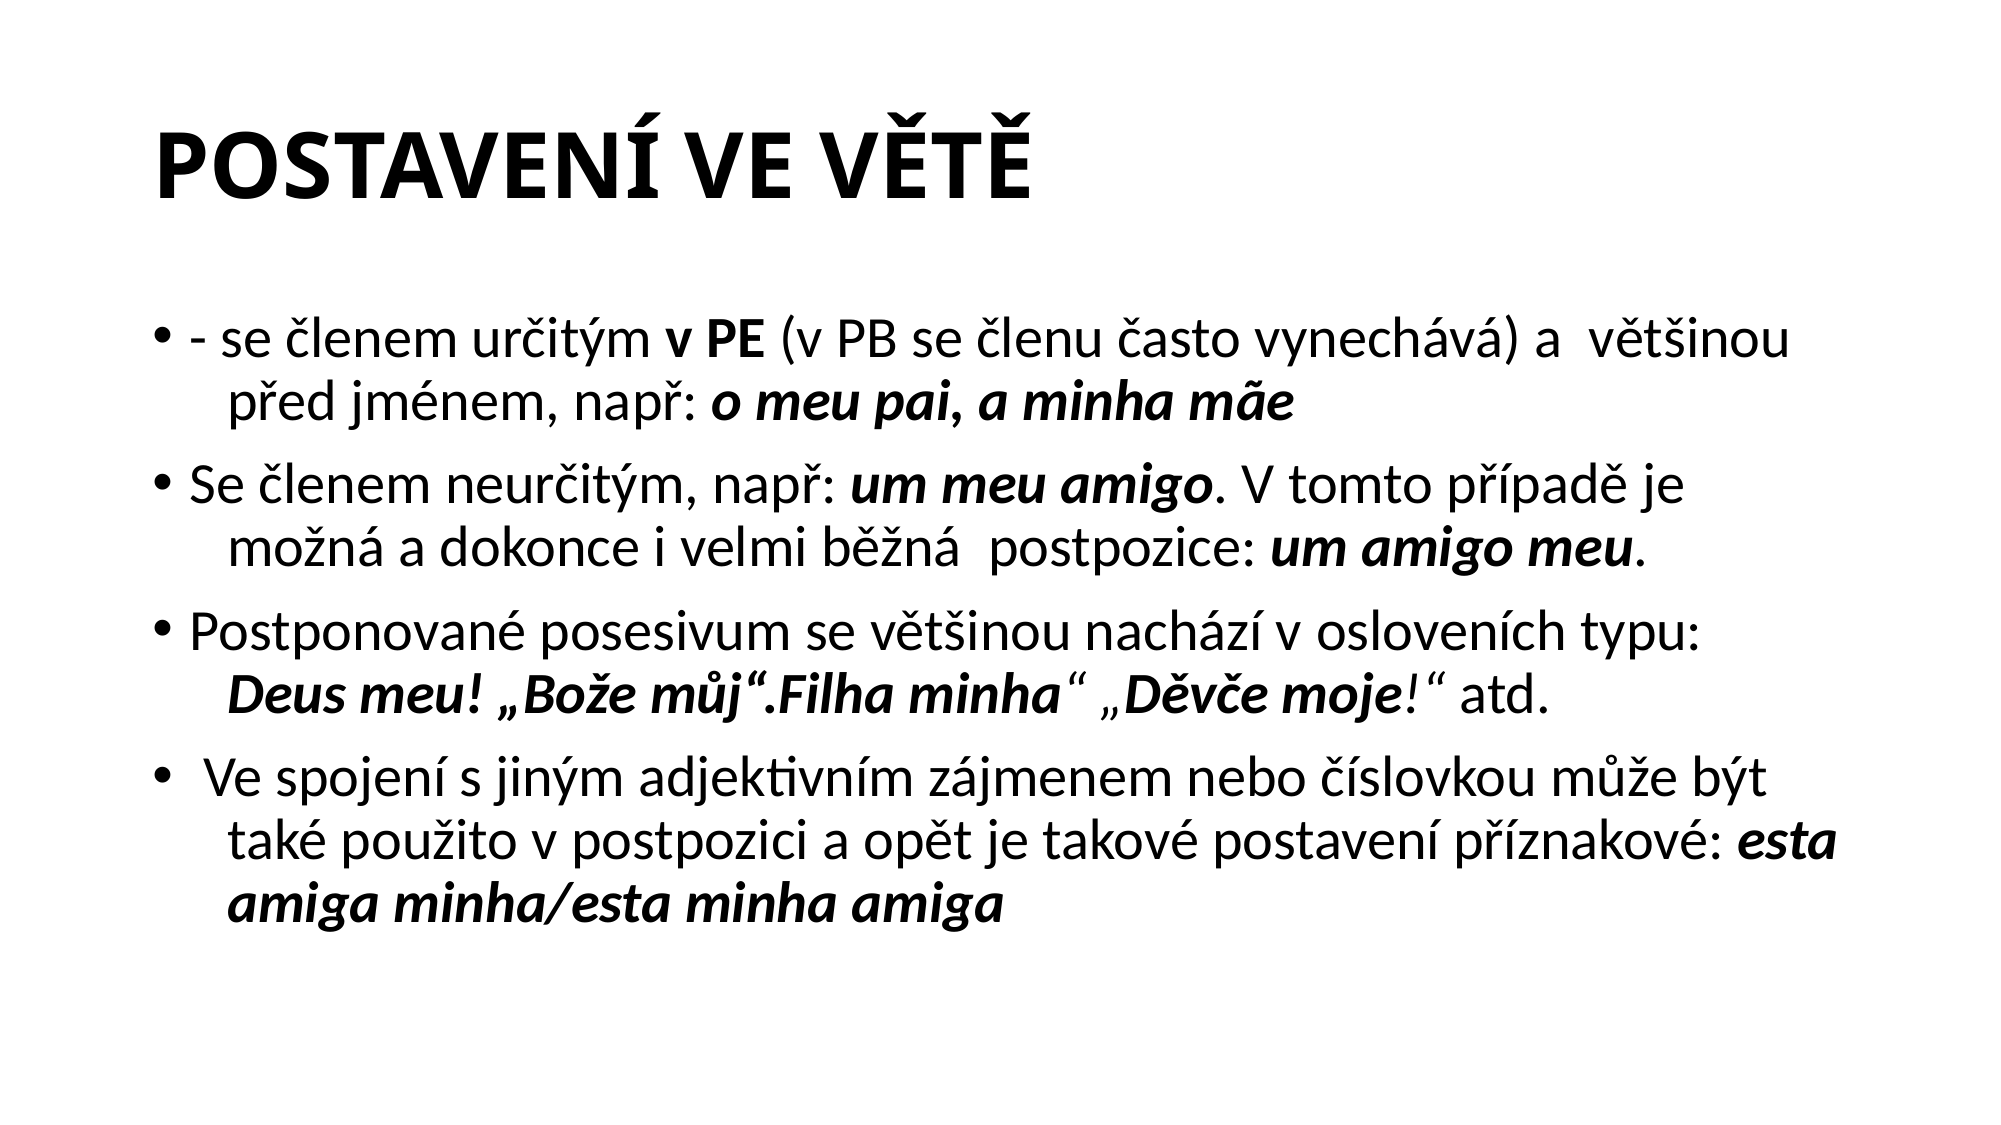

# POSTAVENÍ VE VĚTĚ
- se členem určitým v PE (v PB se členu často vynechává) a většinou před jménem, např: o meu pai, a minha mãe
Se členem neurčitým, např: um meu amigo. V tomto případě je možná a dokonce i velmi běžná postpozice: um amigo meu.
Postponované posesivum se většinou nachází v osloveních typu: Deus meu! „Bože můj“.Filha minha“ „Děvče moje!“ atd.
 Ve spojení s jiným adjektivním zájmenem nebo číslovkou může být také použito v postpozici a opět je takové postavení příznakové: esta amiga minha/esta minha amiga